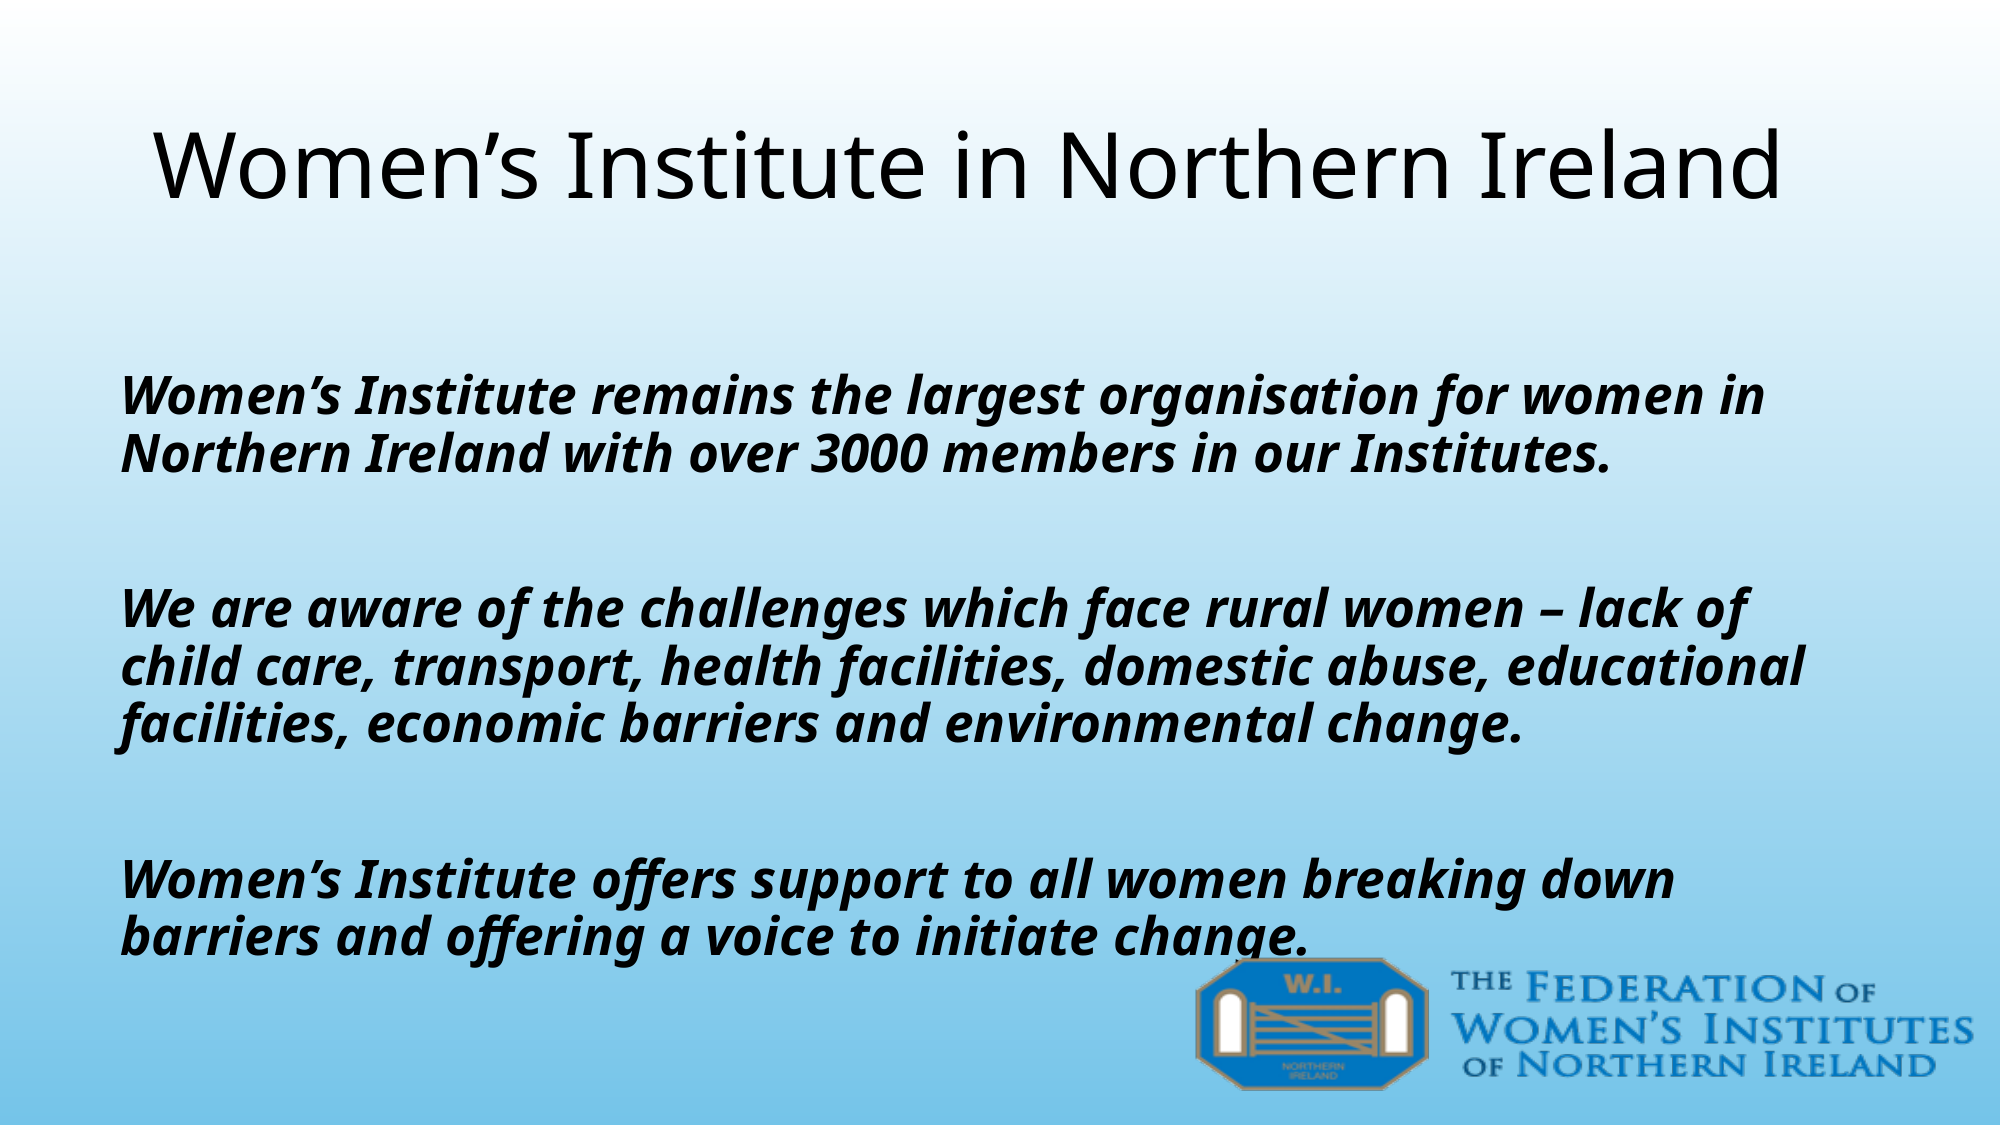

# Women’s Institute in Northern Ireland
Women’s Institute remains the largest organisation for women in Northern Ireland with over 3000 members in our Institutes.
We are aware of the challenges which face rural women – lack of child care, transport, health facilities, domestic abuse, educational facilities, economic barriers and environmental change.
Women’s Institute offers support to all women breaking down barriers and offering a voice to initiate change.